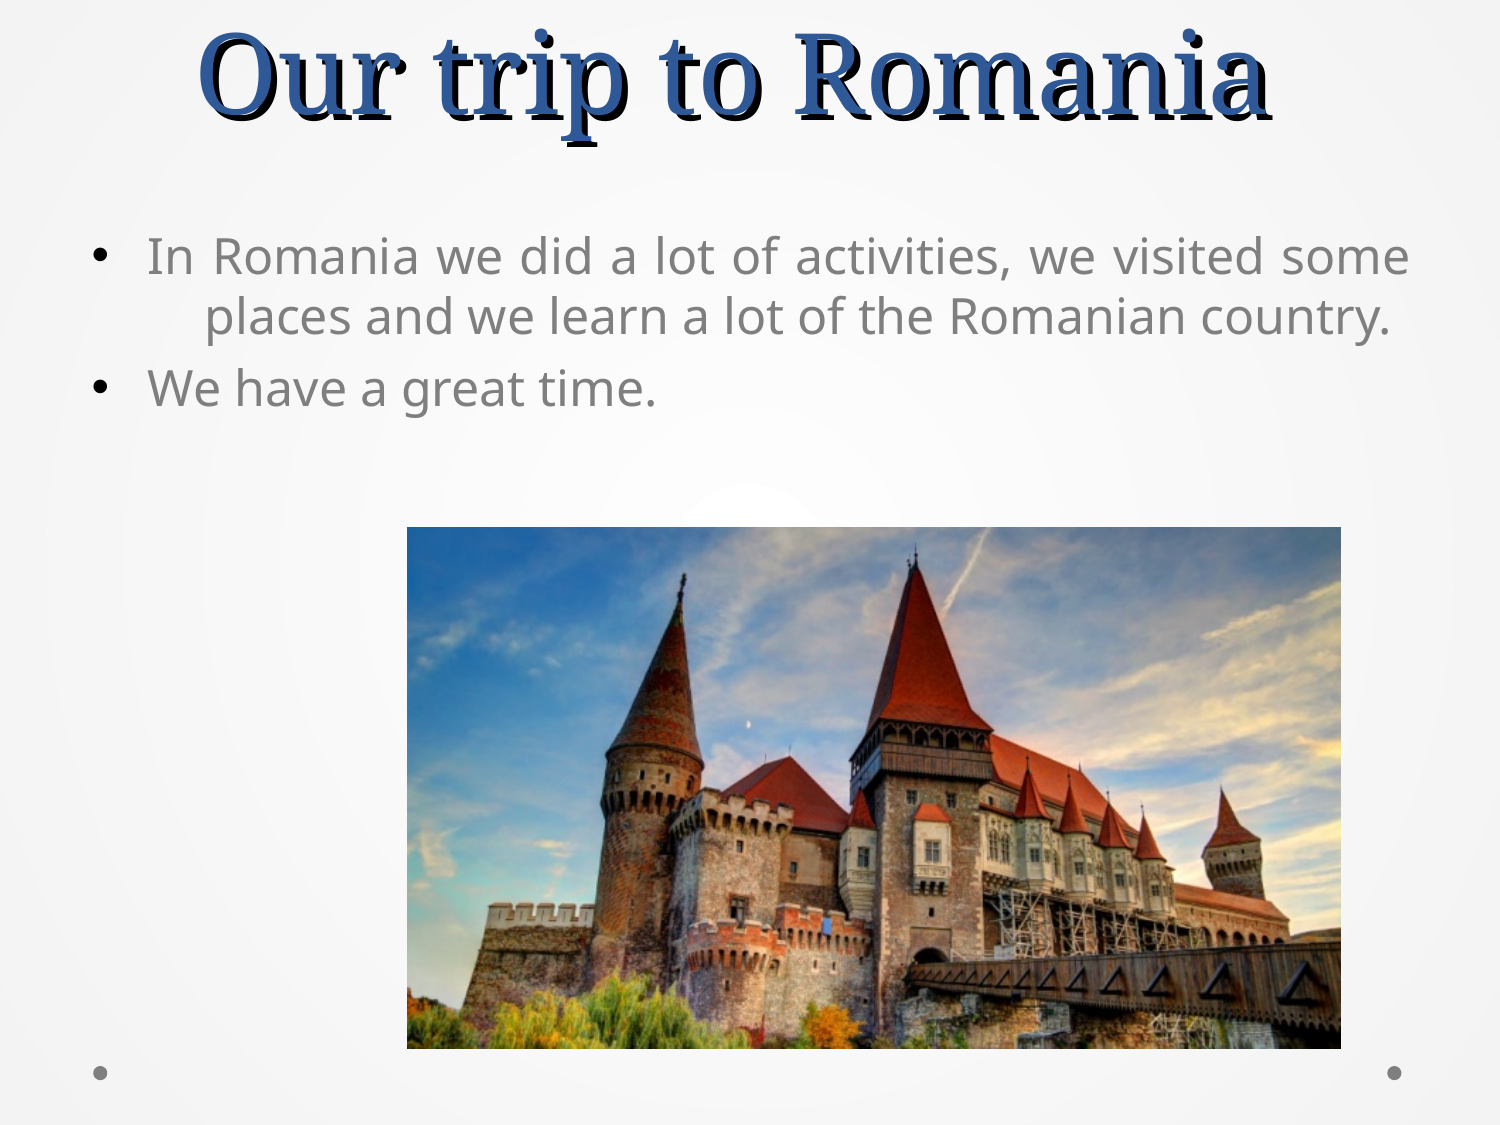

# Our trip to Romania
In Romania we did a lot of activities, we visited some places and we learn a lot of the Romanian country.
We have a great time.